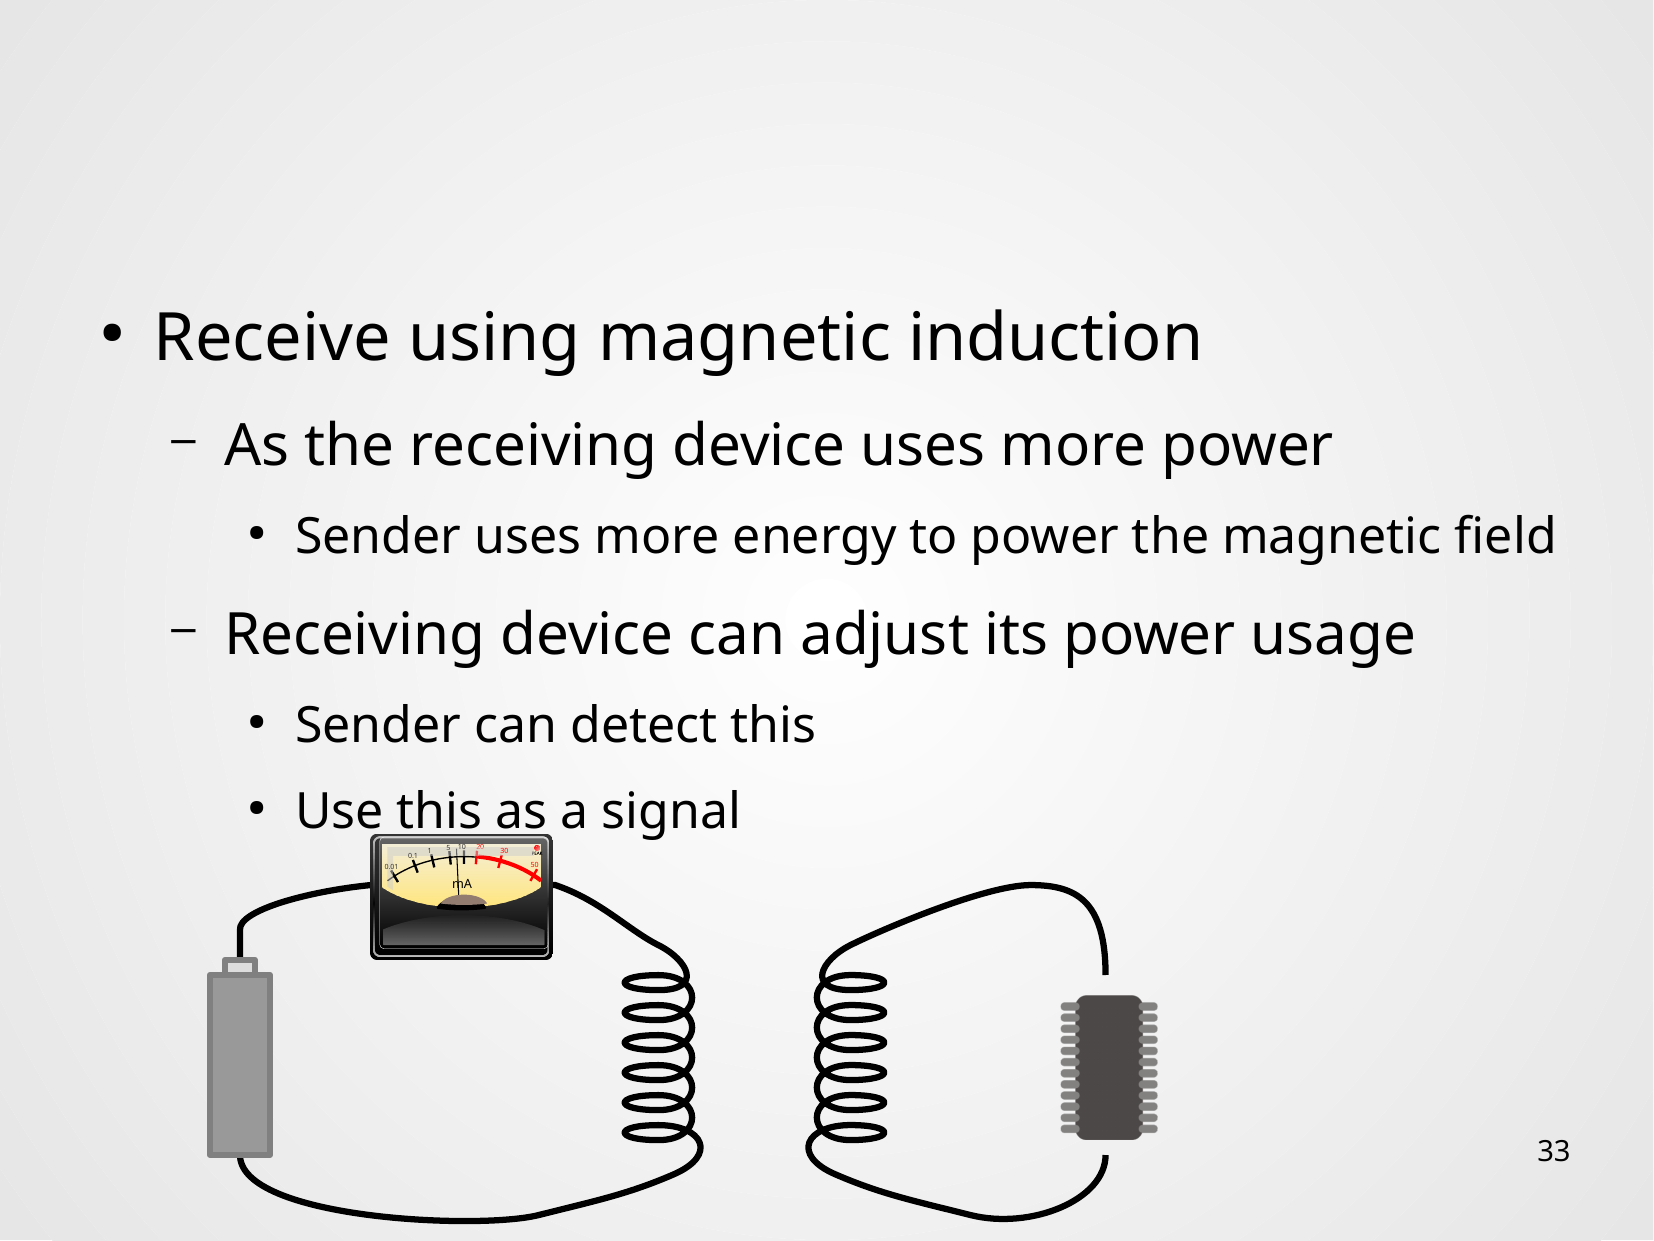

#
Receive using magnetic induction
As the receiving device uses more power
Sender uses more energy to power the magnetic field
Receiving device can adjust its power usage
Sender can detect this
Use this as a signal
33